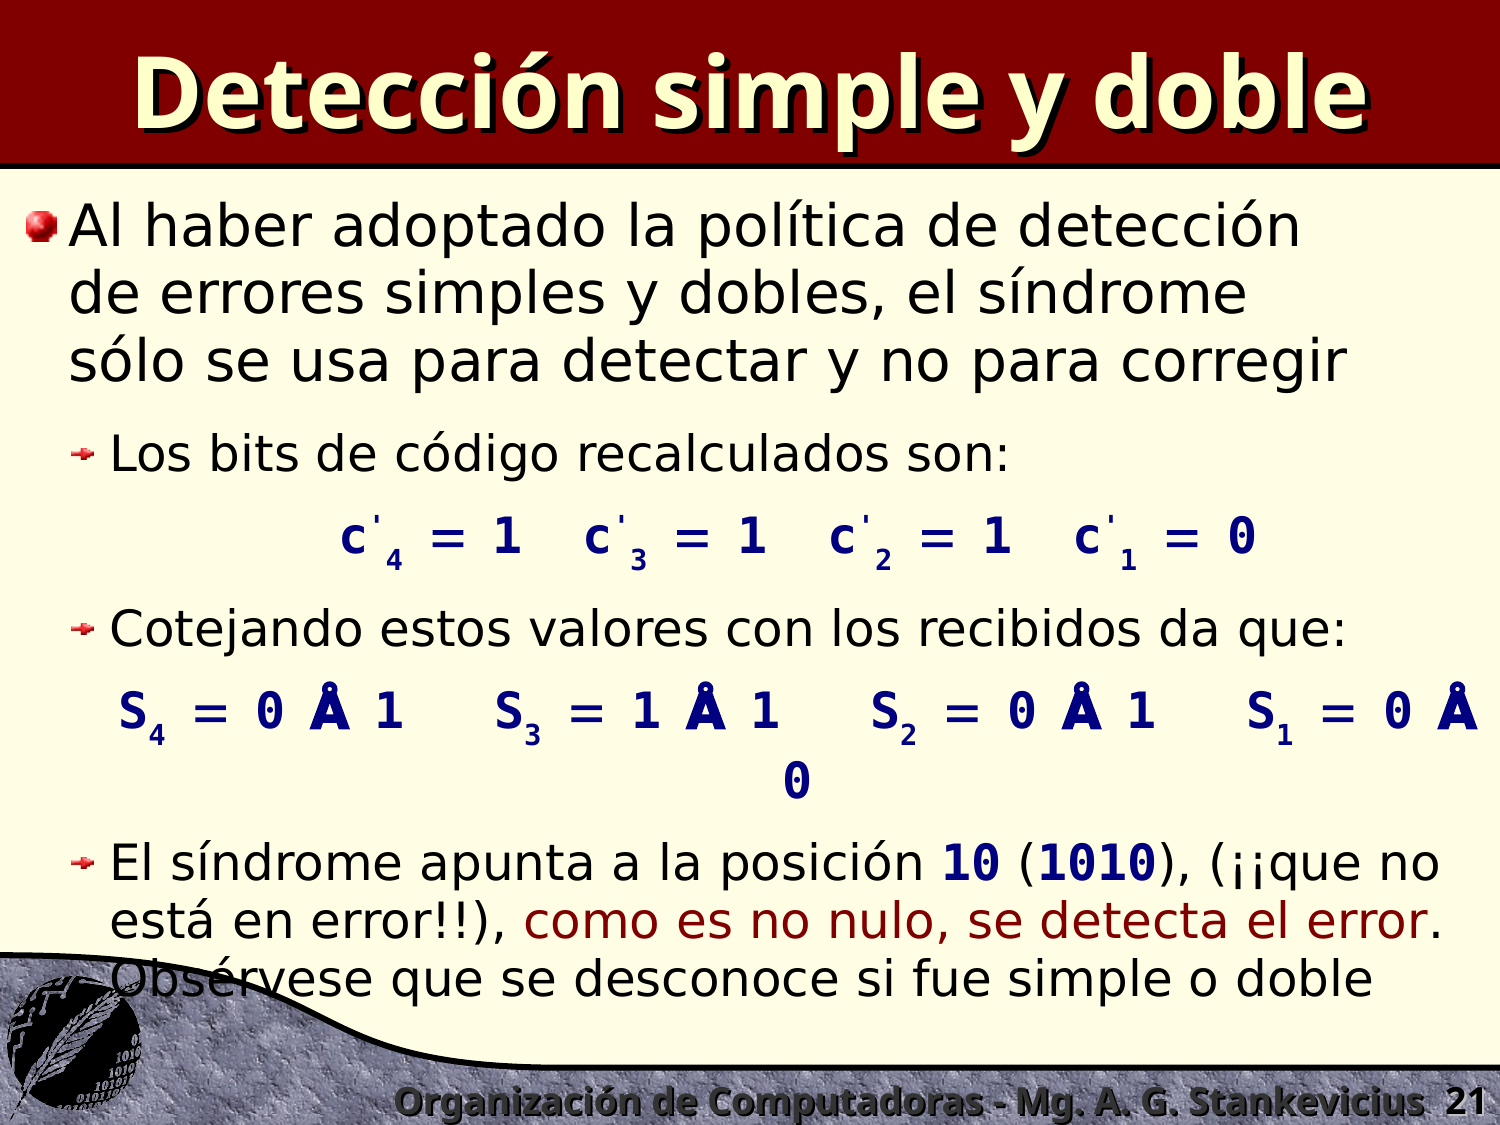

# Detección simple y doble
Al haber adoptado la política de detección
de errores simples y dobles, el síndrome
sólo se usa para detectar y no para corregir
Los bits de código recalculados son:
c'4 = 1 c'3 = 1 c'2 = 1 c'1 = 0
Cotejando estos valores con los recibidos da que:
S4 = 0 Å 1 S3 = 1 Å 1 S2 = 0 Å 1 S1 = 0 Å 0
El síndrome apunta a la posición 10 (1010), (¡¡que no está en error!!), como es no nulo, se detecta el error. Obsérvese que se desconoce si fue simple o doble
21